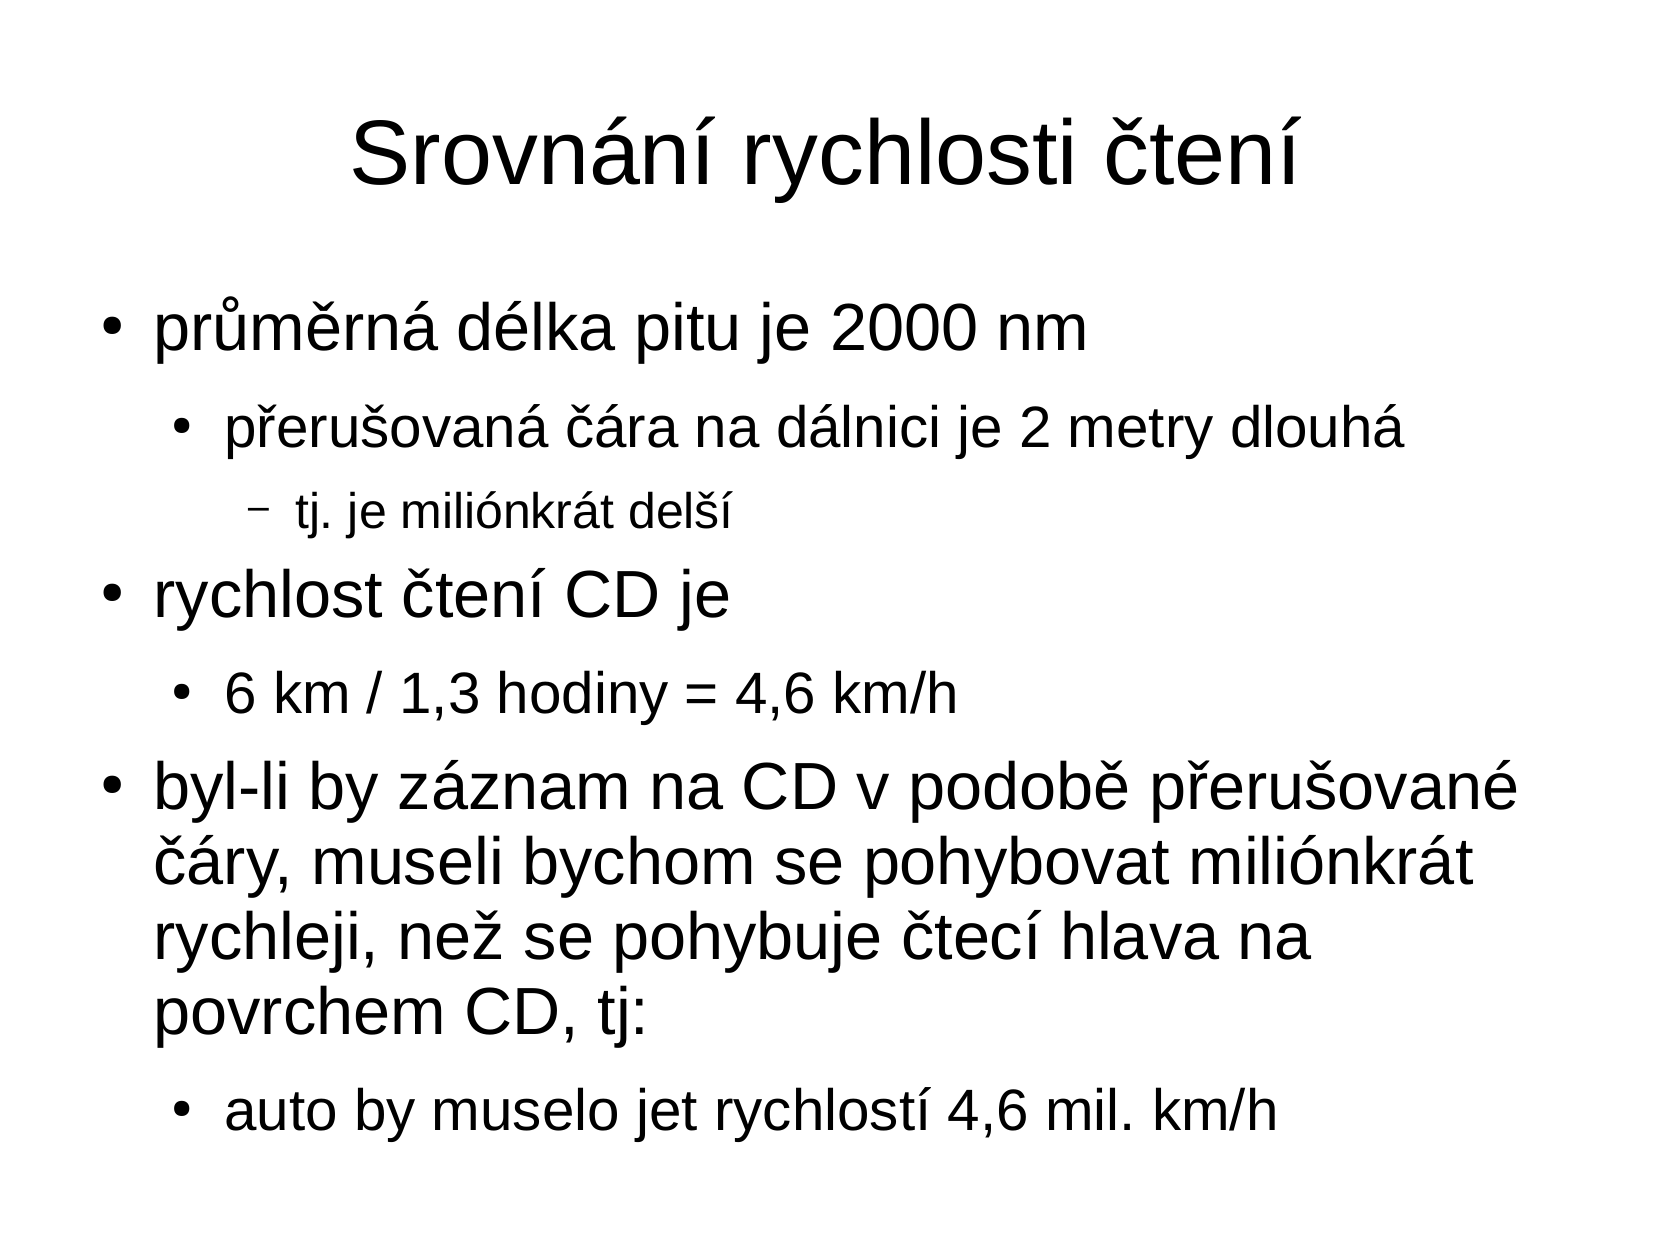

# Srovnání rychlosti čtení
průměrná délka pitu je 2000 nm
přerušovaná čára na dálnici je 2 metry dlouhá
tj. je miliónkrát delší
rychlost čtení CD je
6 km / 1,3 hodiny = 4,6 km/h
byl-li by záznam na CD v podobě přerušované čáry, museli bychom se pohybovat miliónkrát rychleji, než se pohybuje čtecí hlava na povrchem CD, tj:
auto by muselo jet rychlostí 4,6 mil. km/h